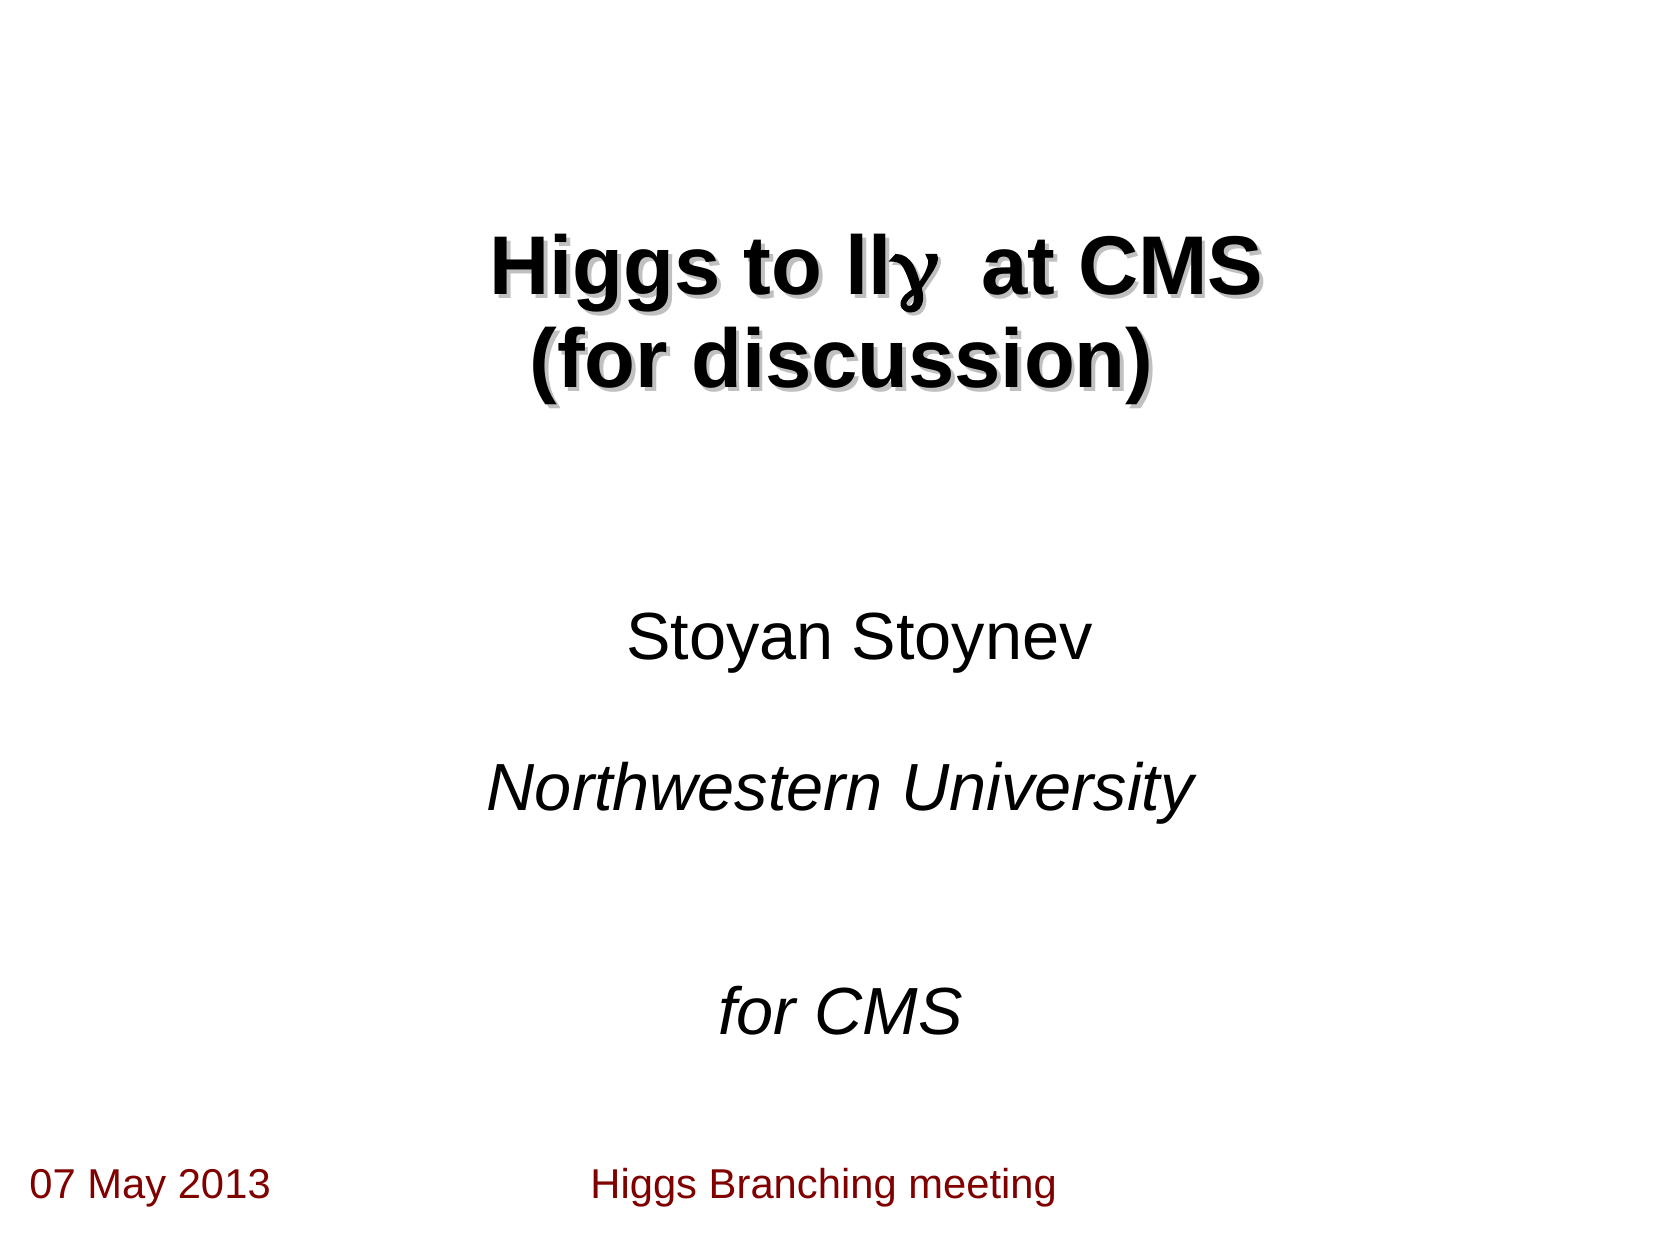

Higgs to ll at CMS
 (for discussion)
 Stoyan Stoynev
 Northwestern University
 for CMS
07 May 2013
Higgs Branching meeting